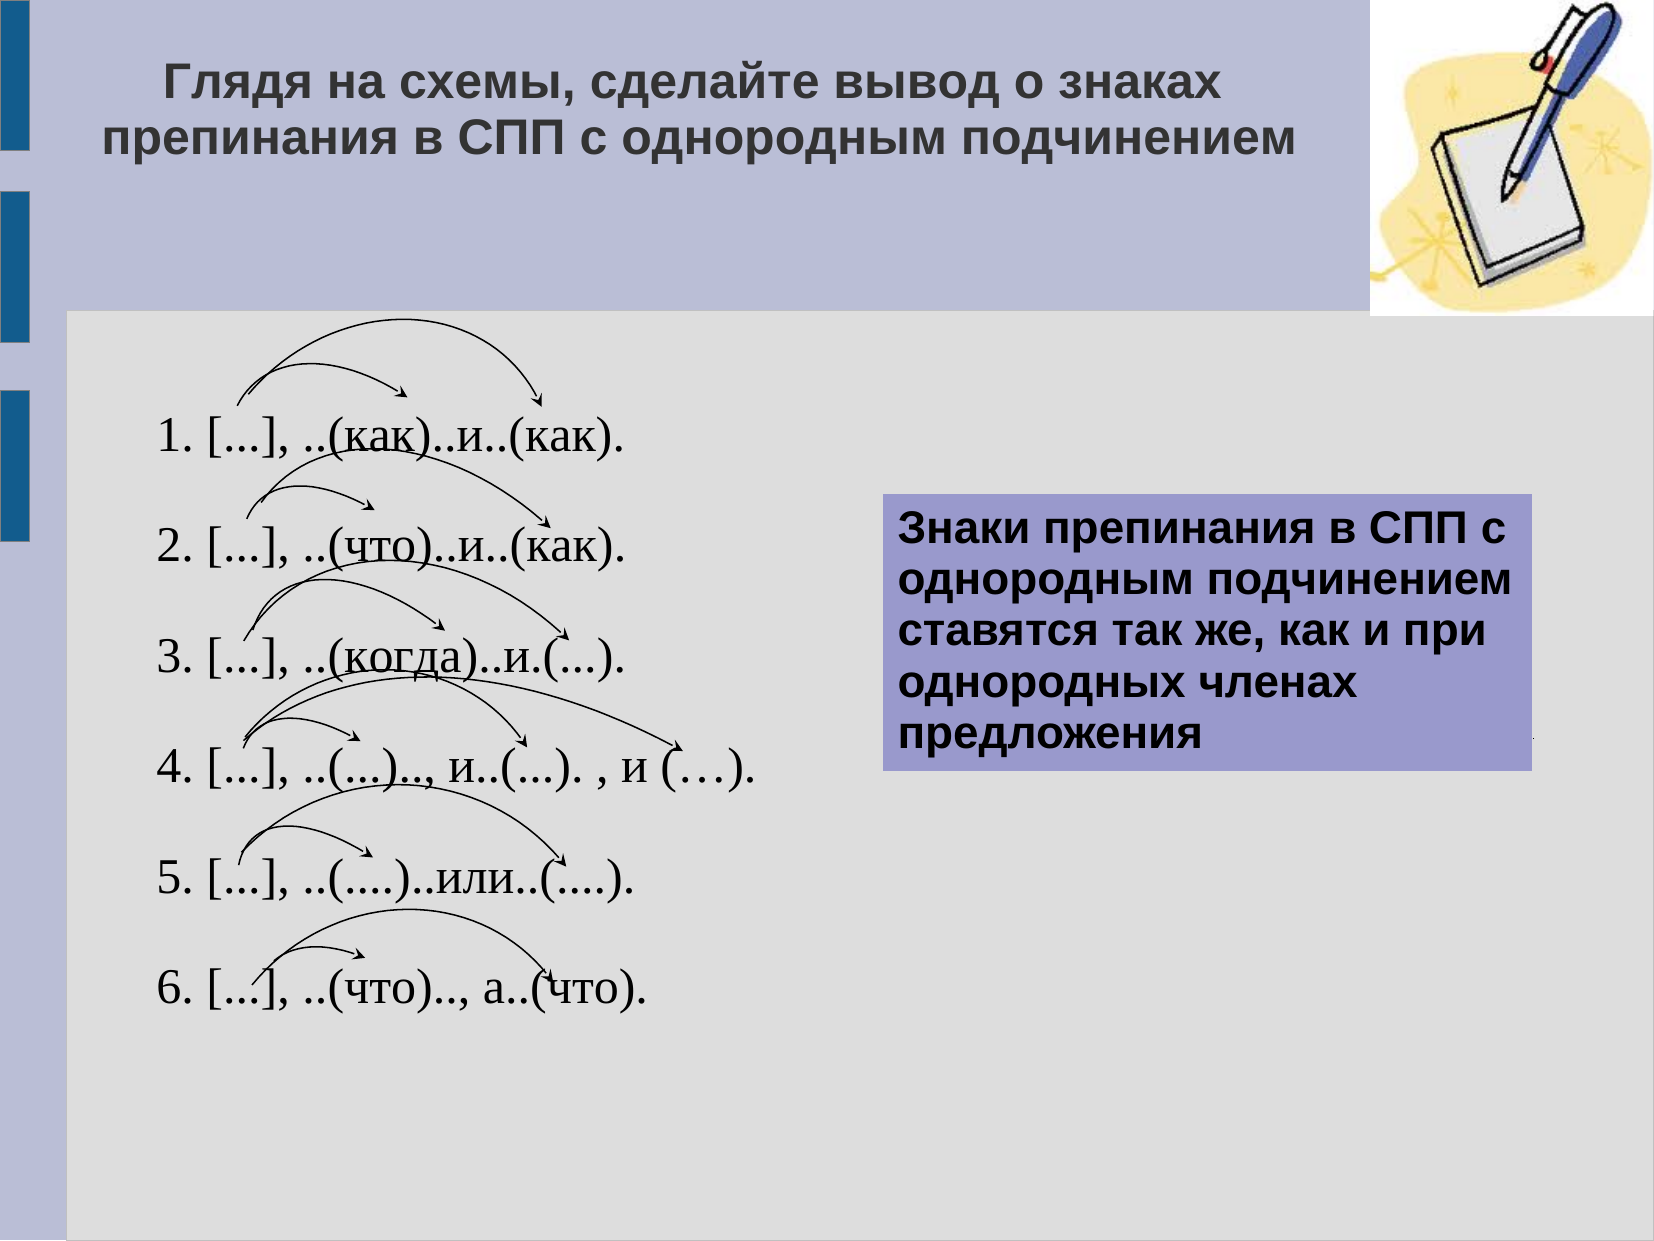

# Глядя на схемы, сделайте вывод о знаках препинания в СПП с однородным подчинением
	1. [...], ..(как)..и..(как).
	2. [...], ..(что)..и..(как).
	3. [...], ..(когда)..и.(...).
	4. [...], ..(...).., и..(...). , и (…).
	5. [...], ..(....)..или..(....).
	6. [...], ..(что).., а..(что).
| Знаки препинания в СПП с однородным подчинением ставятся так же, как и при однородных членах предложения |
| --- |